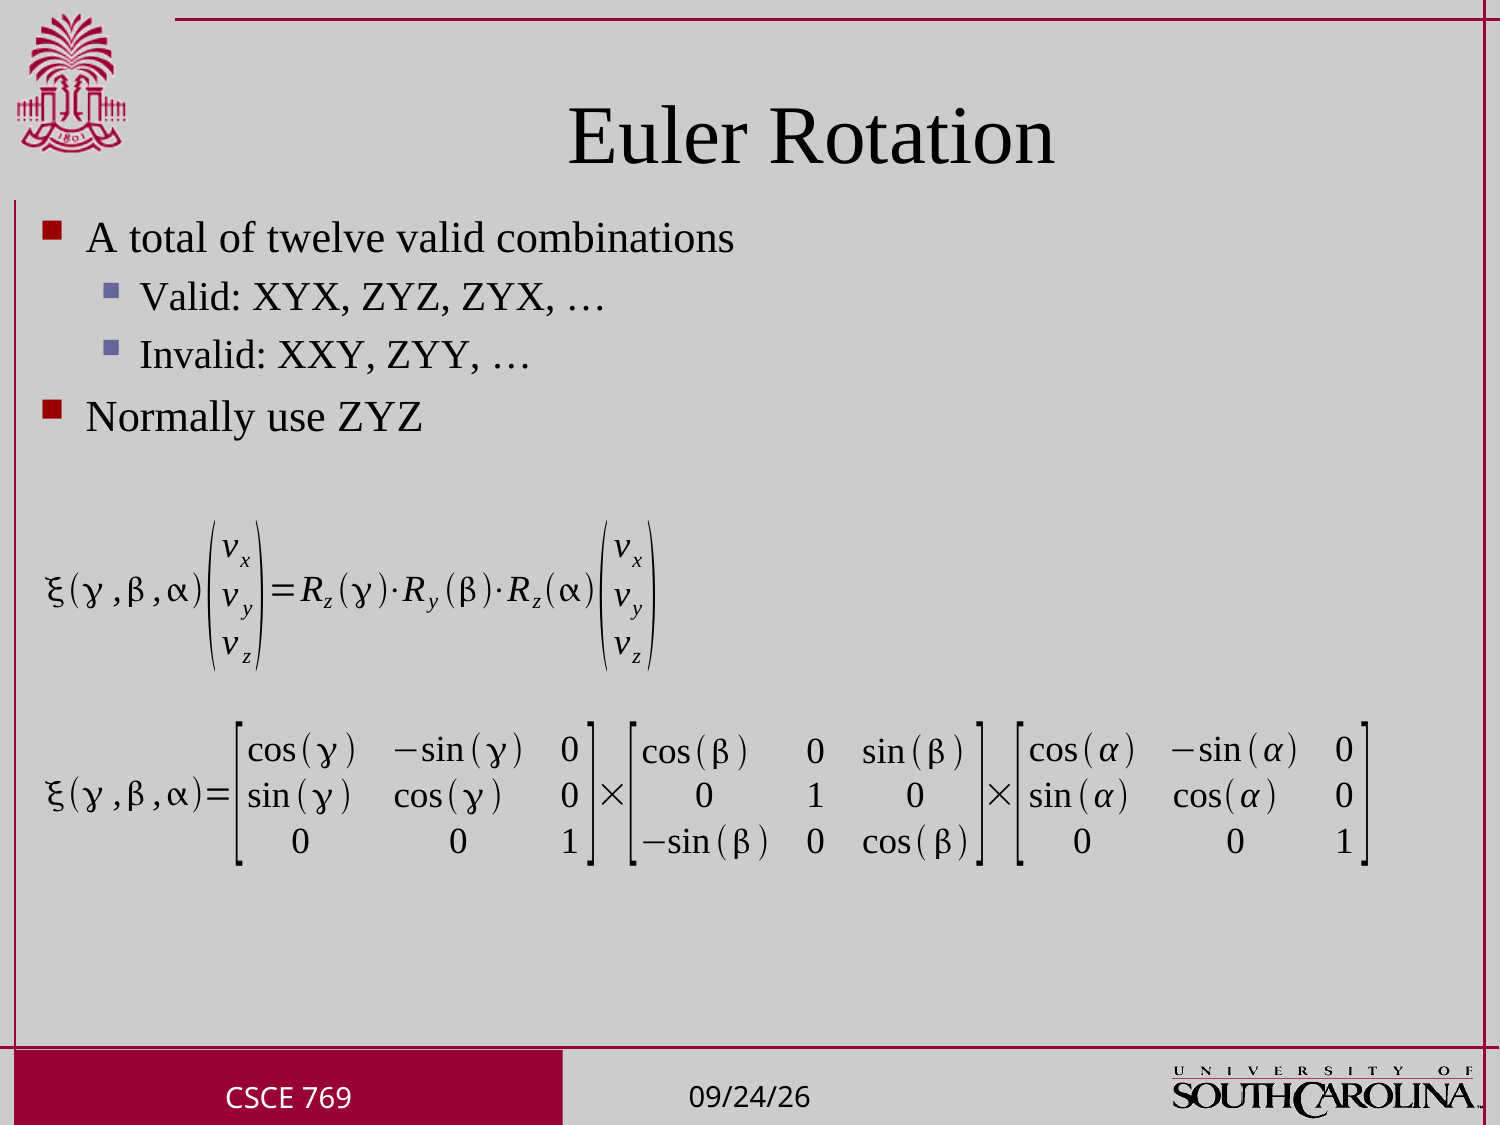

# Euler Rotation
A total of twelve valid combinations
Valid: XYX, ZYZ, ZYX, …
Invalid: XXY, ZYY, …
Normally use ZYZ